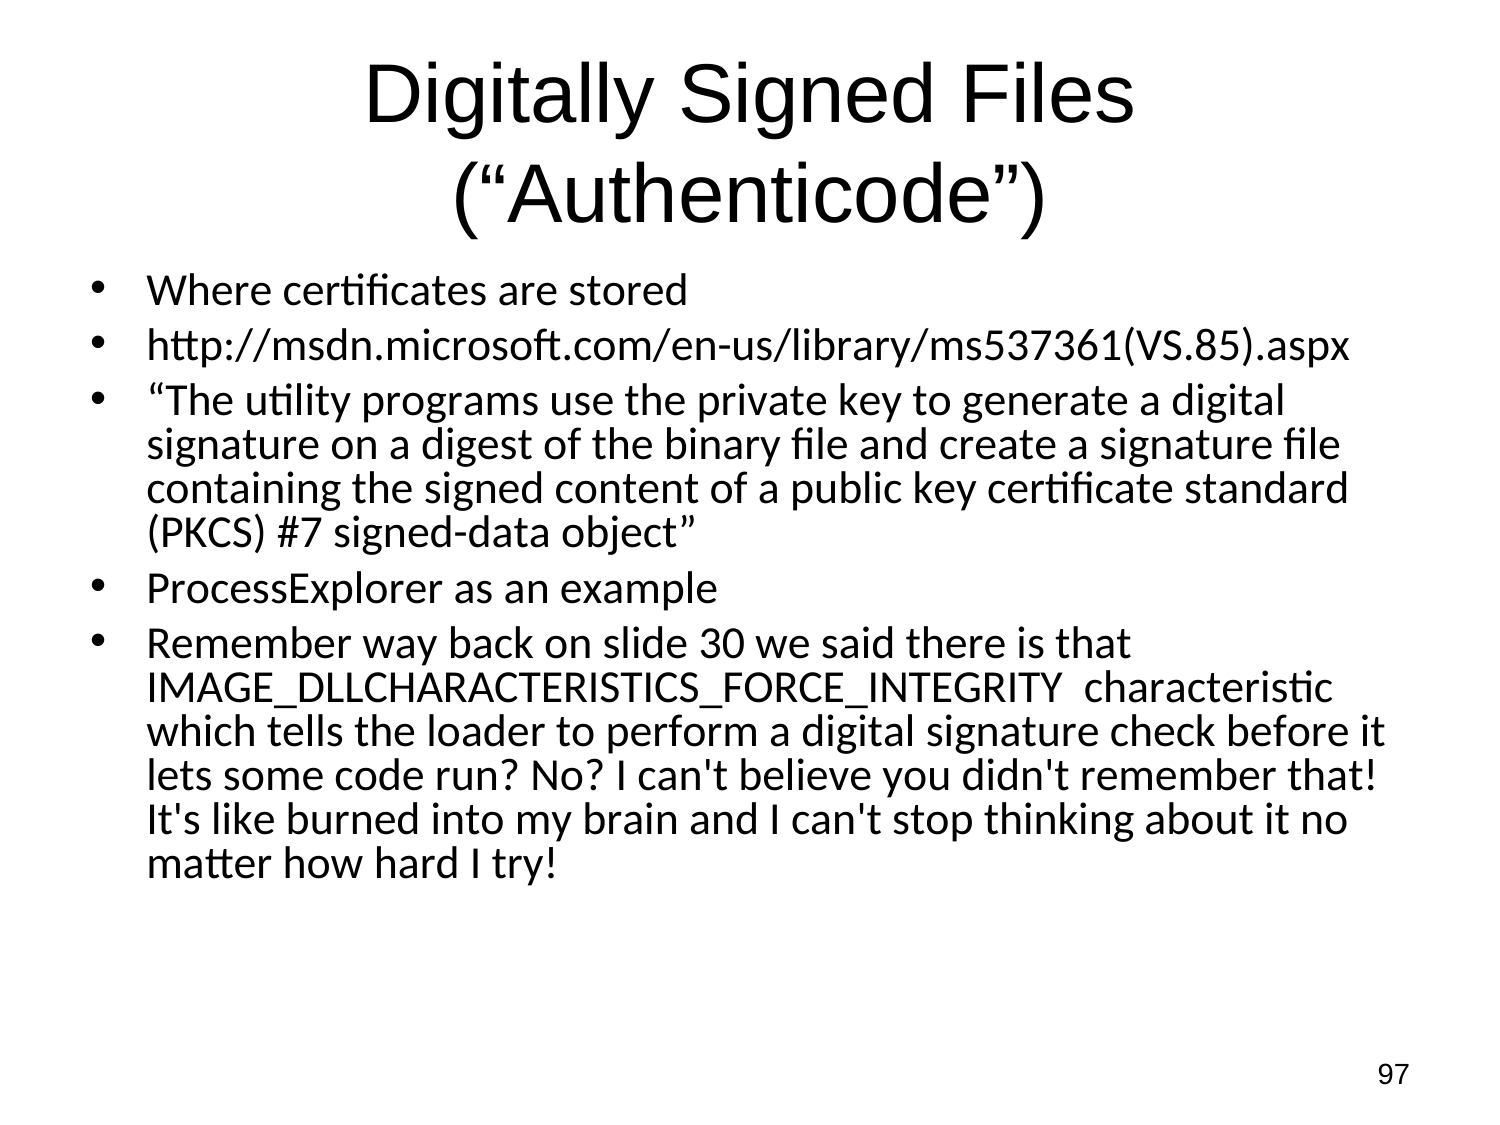

# Digitally Signed Files (“Authenticode”)
Where certificates are stored
http://msdn.microsoft.com/en-us/library/ms537361(VS.85).aspx
“The utility programs use the private key to generate a digital signature on a digest of the binary file and create a signature file containing the signed content of a public key certificate standard (PKCS) #7 signed-data object”
ProcessExplorer as an example
Remember way back on slide 30 we said there is that IMAGE_DLLCHARACTERISTICS_FORCE_INTEGRITY characteristic which tells the loader to perform a digital signature check before it lets some code run? No? I can't believe you didn't remember that! It's like burned into my brain and I can't stop thinking about it no matter how hard I try!